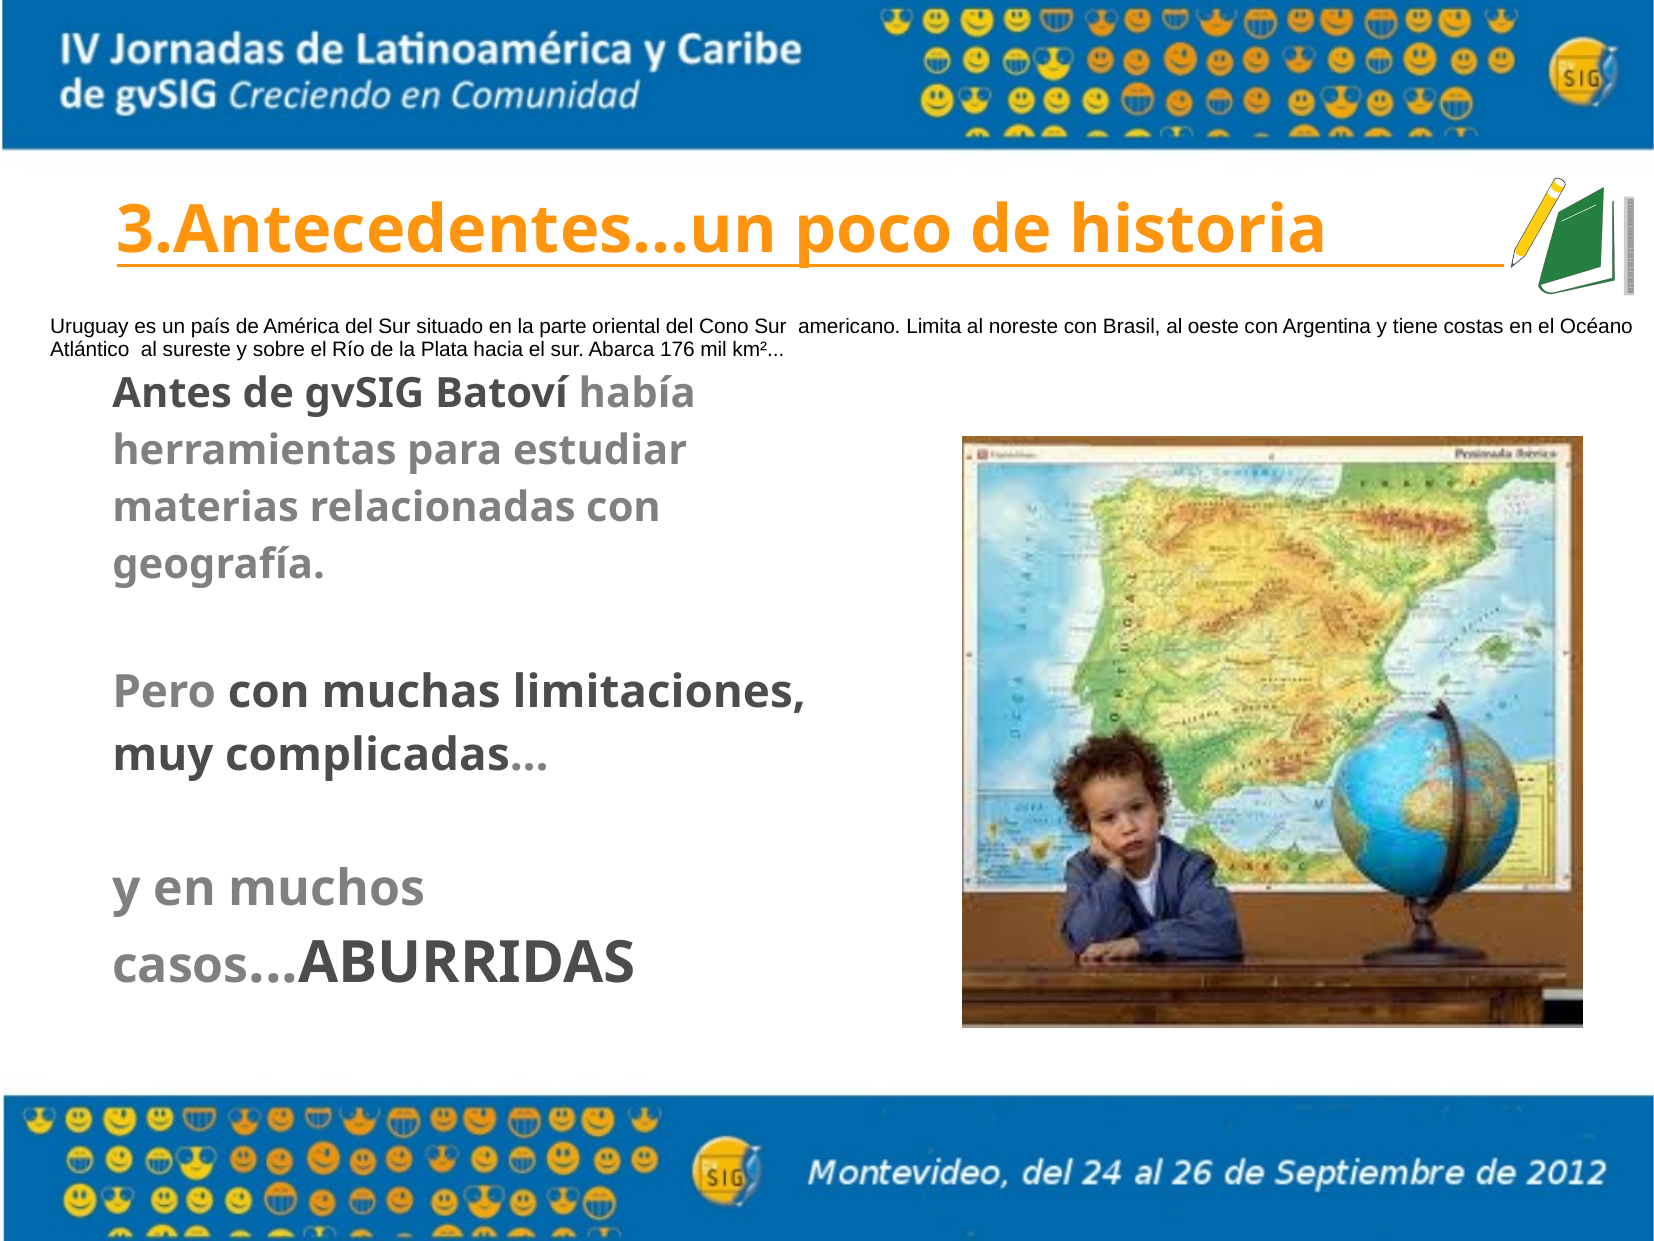

# 3.Antecedentes...un poco de historia
Uruguay es un país de América del Sur situado en la parte oriental del Cono Sur americano. Limita al noreste con Brasil, al oeste con Argentina y tiene costas en el Océano Atlántico al sureste y sobre el Río de la Plata hacia el sur. Abarca 176 mil km²...
Antes de gvSIG Batoví había herramientas para estudiar materias relacionadas con geografía.
Pero con muchas limitaciones, muy complicadas...
y en muchos casos...ABURRIDAS